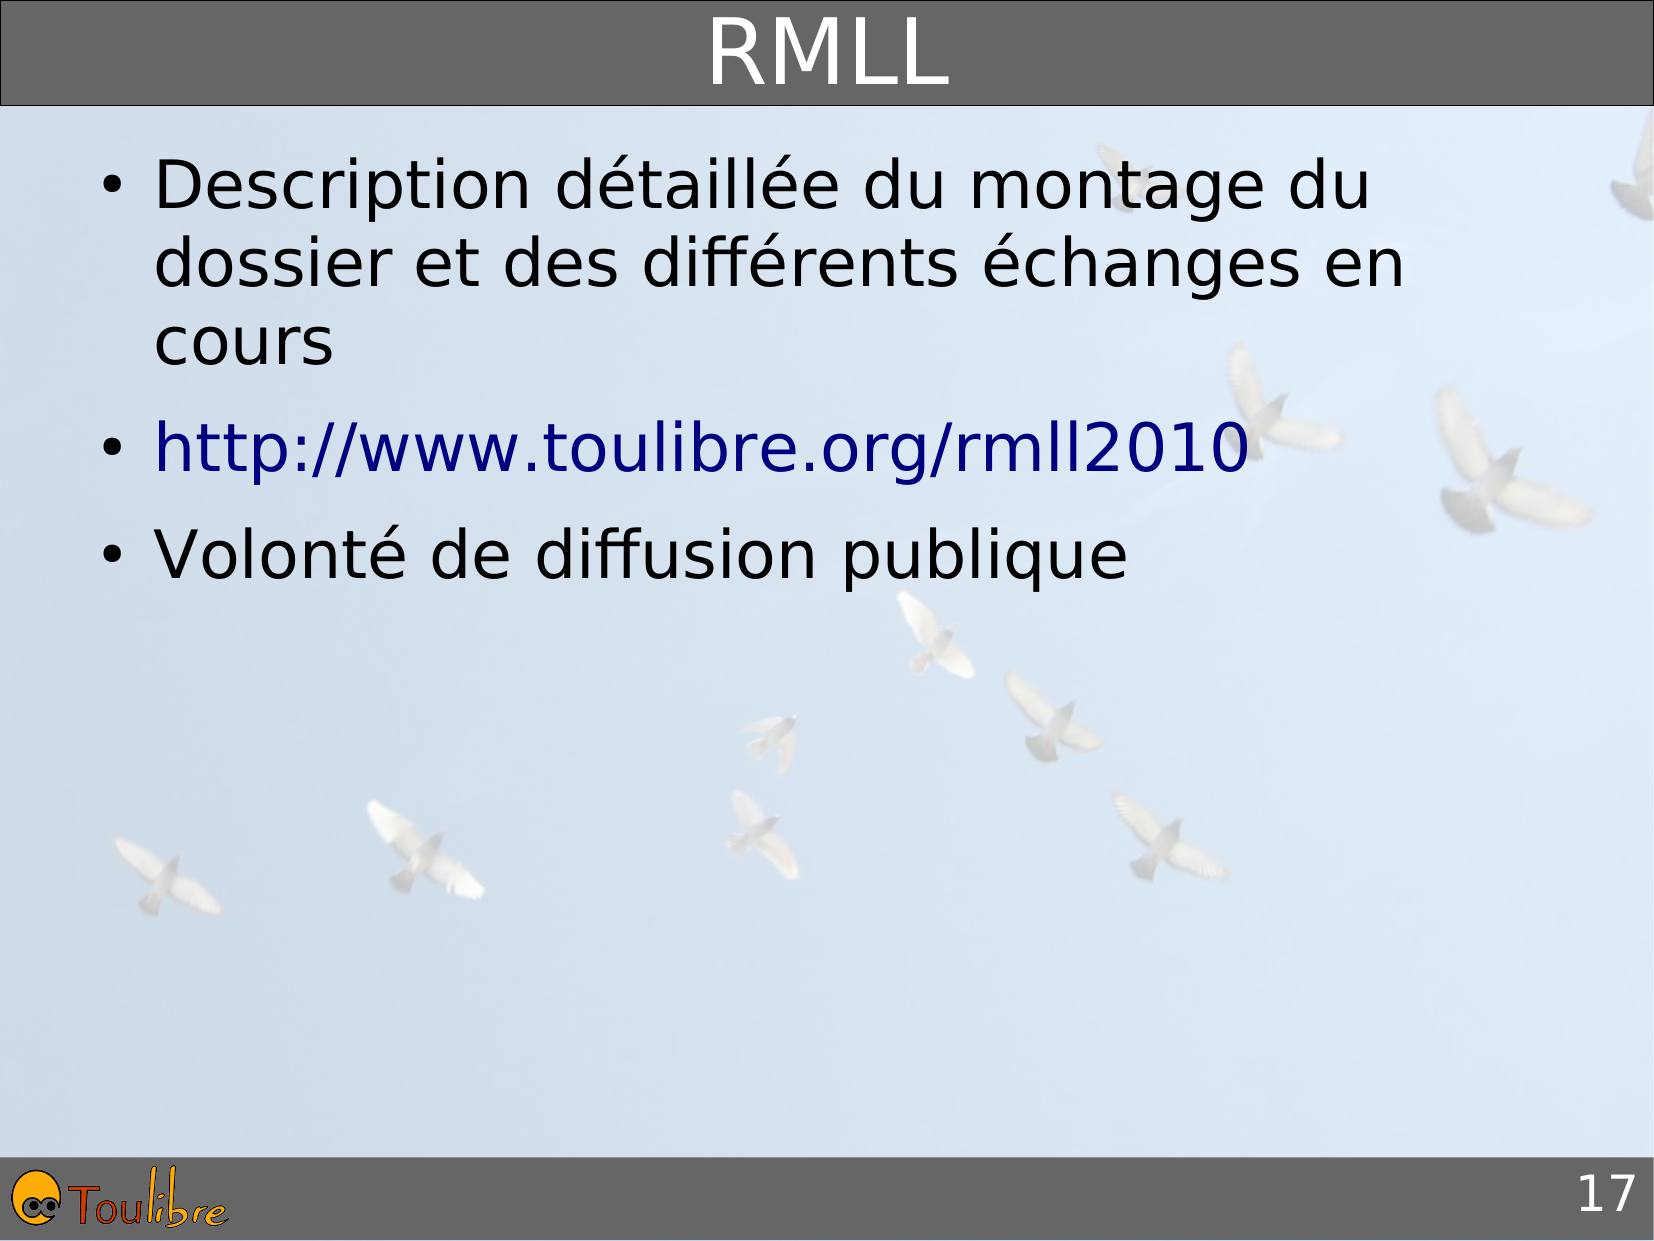

# RMLL
Description détaillée du montage du dossier et des différents échanges en cours
http://www.toulibre.org/rmll2010
Volonté de diffusion publique